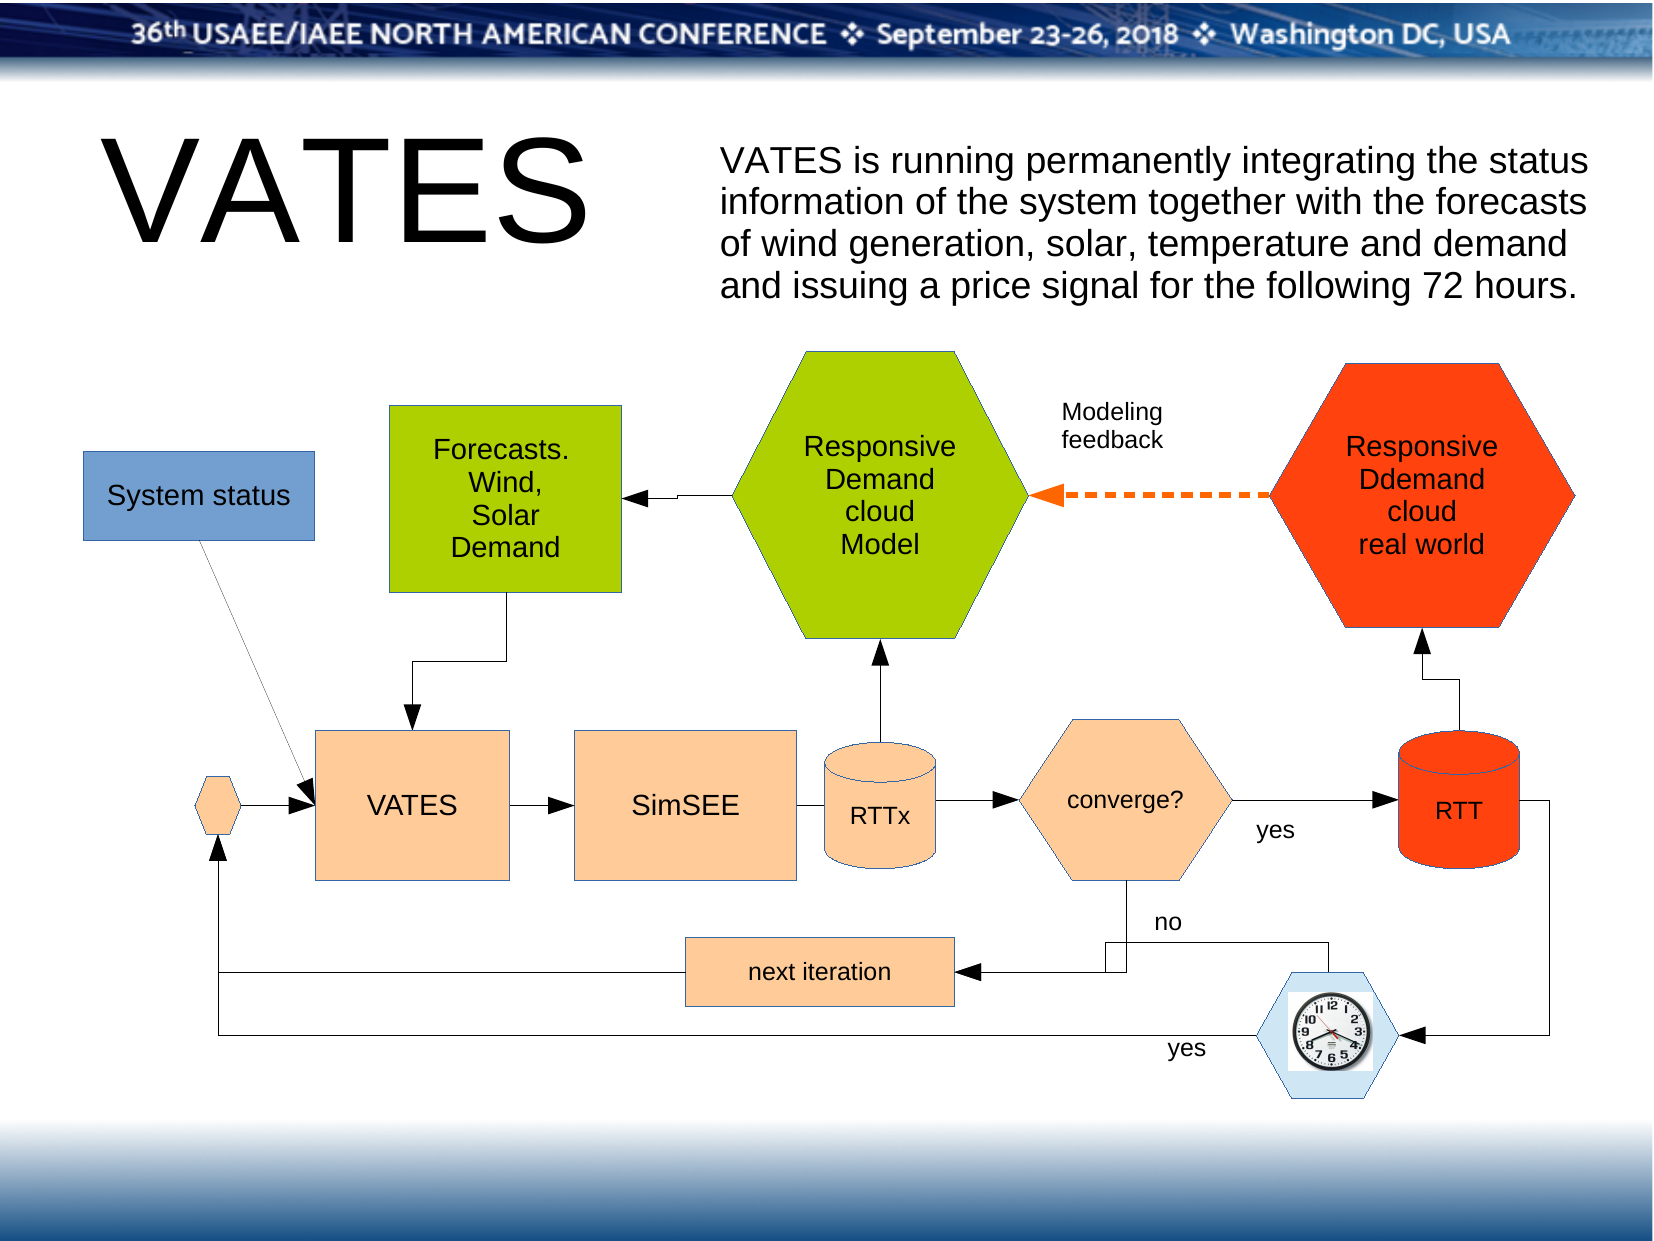

VATES
VATES is running permanently integrating the status information of the system together with the forecasts of wind generation, solar, temperature and demand and issuing a price signal for the following 72 hours.
Responsive
Demand
cloud
Model
Responsive
Ddemand
cloud
real world
Modeling
feedback
Forecasts.
Wind,
 Solar
Demand
System status
converge?
VATES
SimSEE
RTT
RTTx
yes
no
next iteration
yes